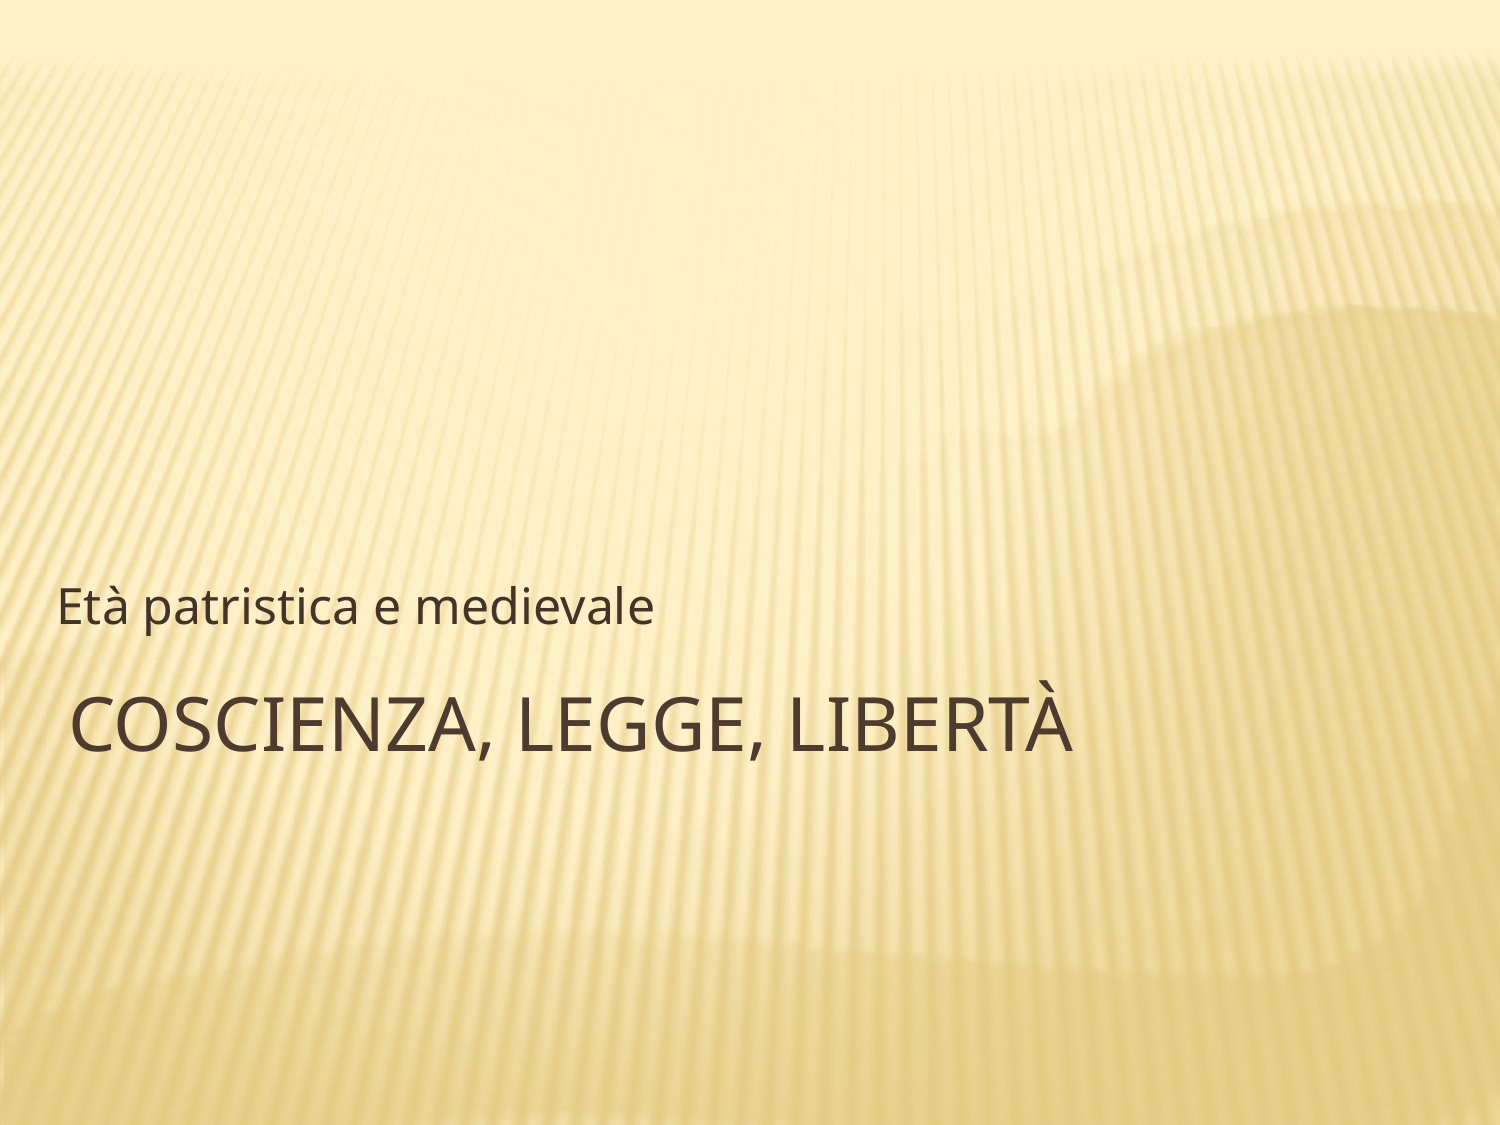

Età patristica e medievale
# Coscienza, legge, libertà